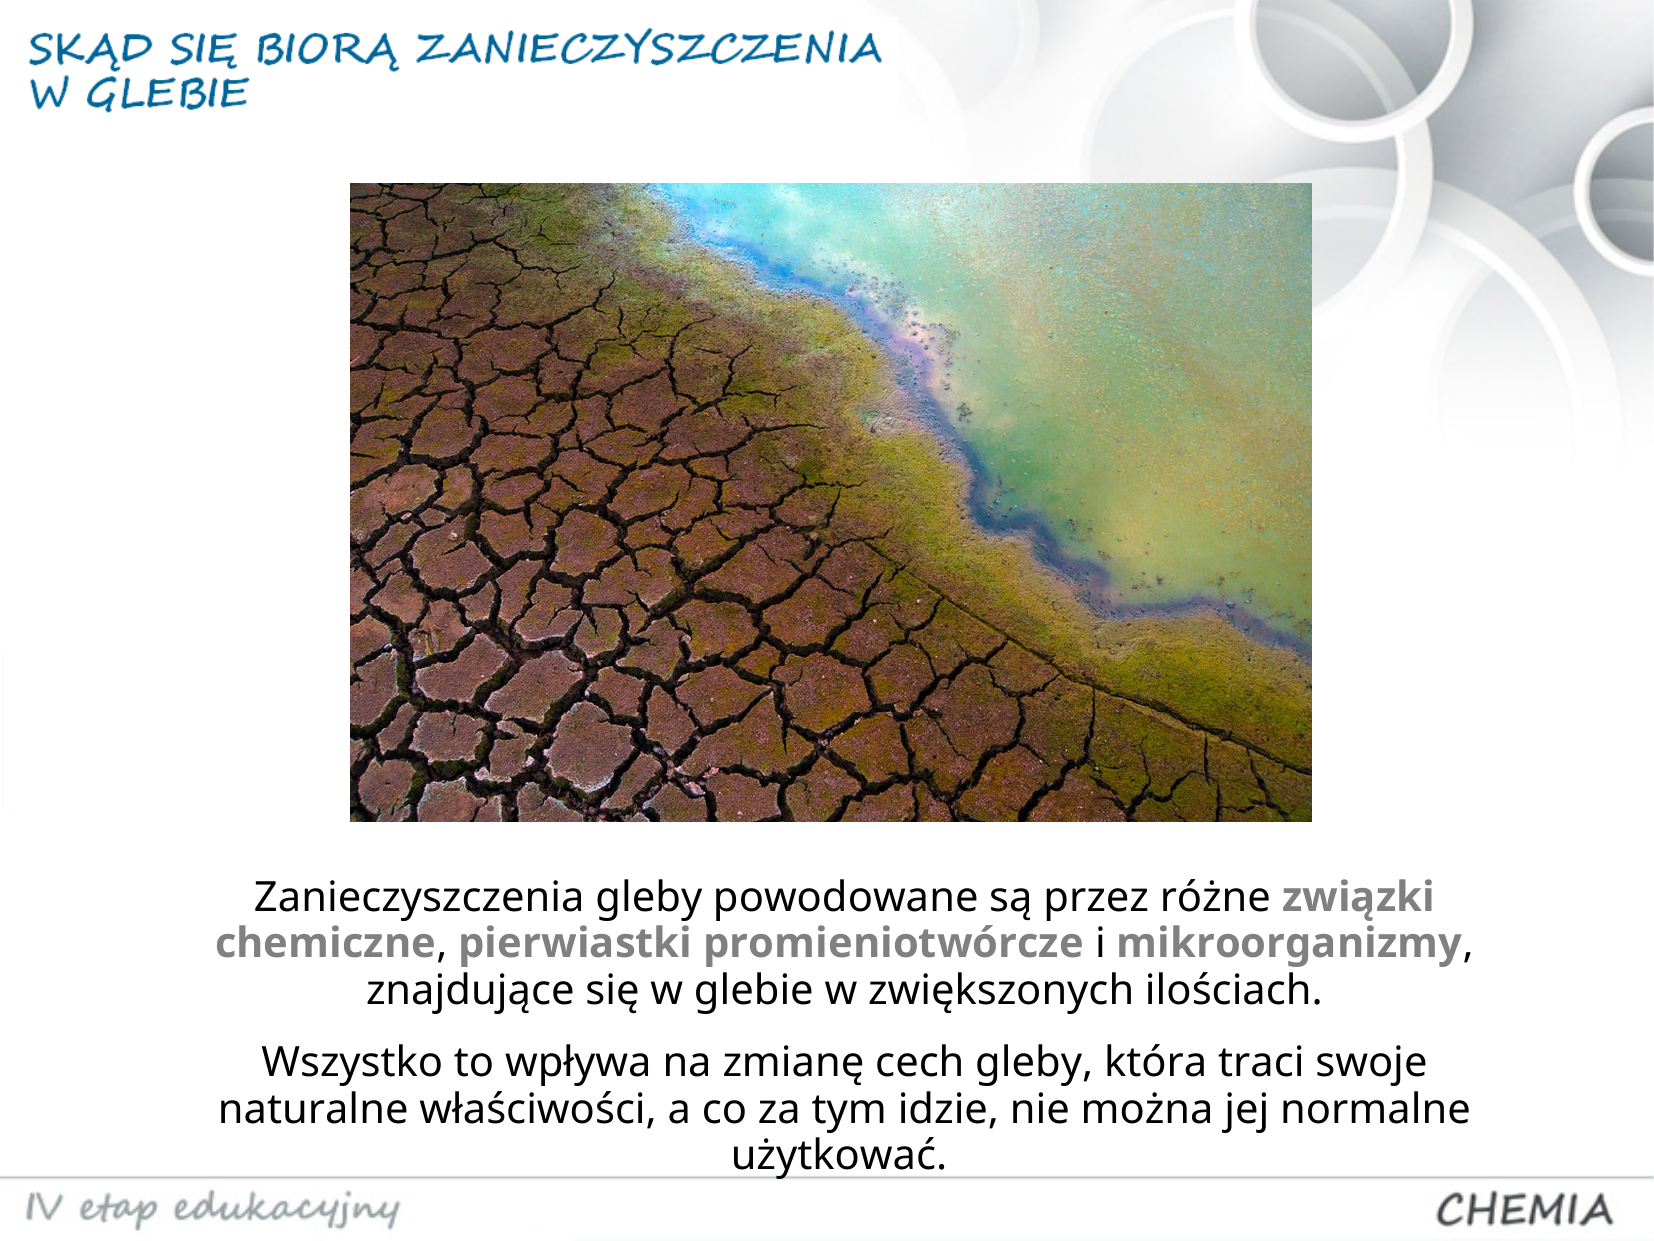

Zanieczyszczenia gleby powodowane są przez różne związki chemiczne, pierwiastki promieniotwórcze i mikroorganizmy, znajdujące się w glebie w zwiększonych ilościach.
Wszystko to wpływa na zmianę cech gleby, która traci swoje naturalne właściwości, a co za tym idzie, nie można jej normalne użytkować.